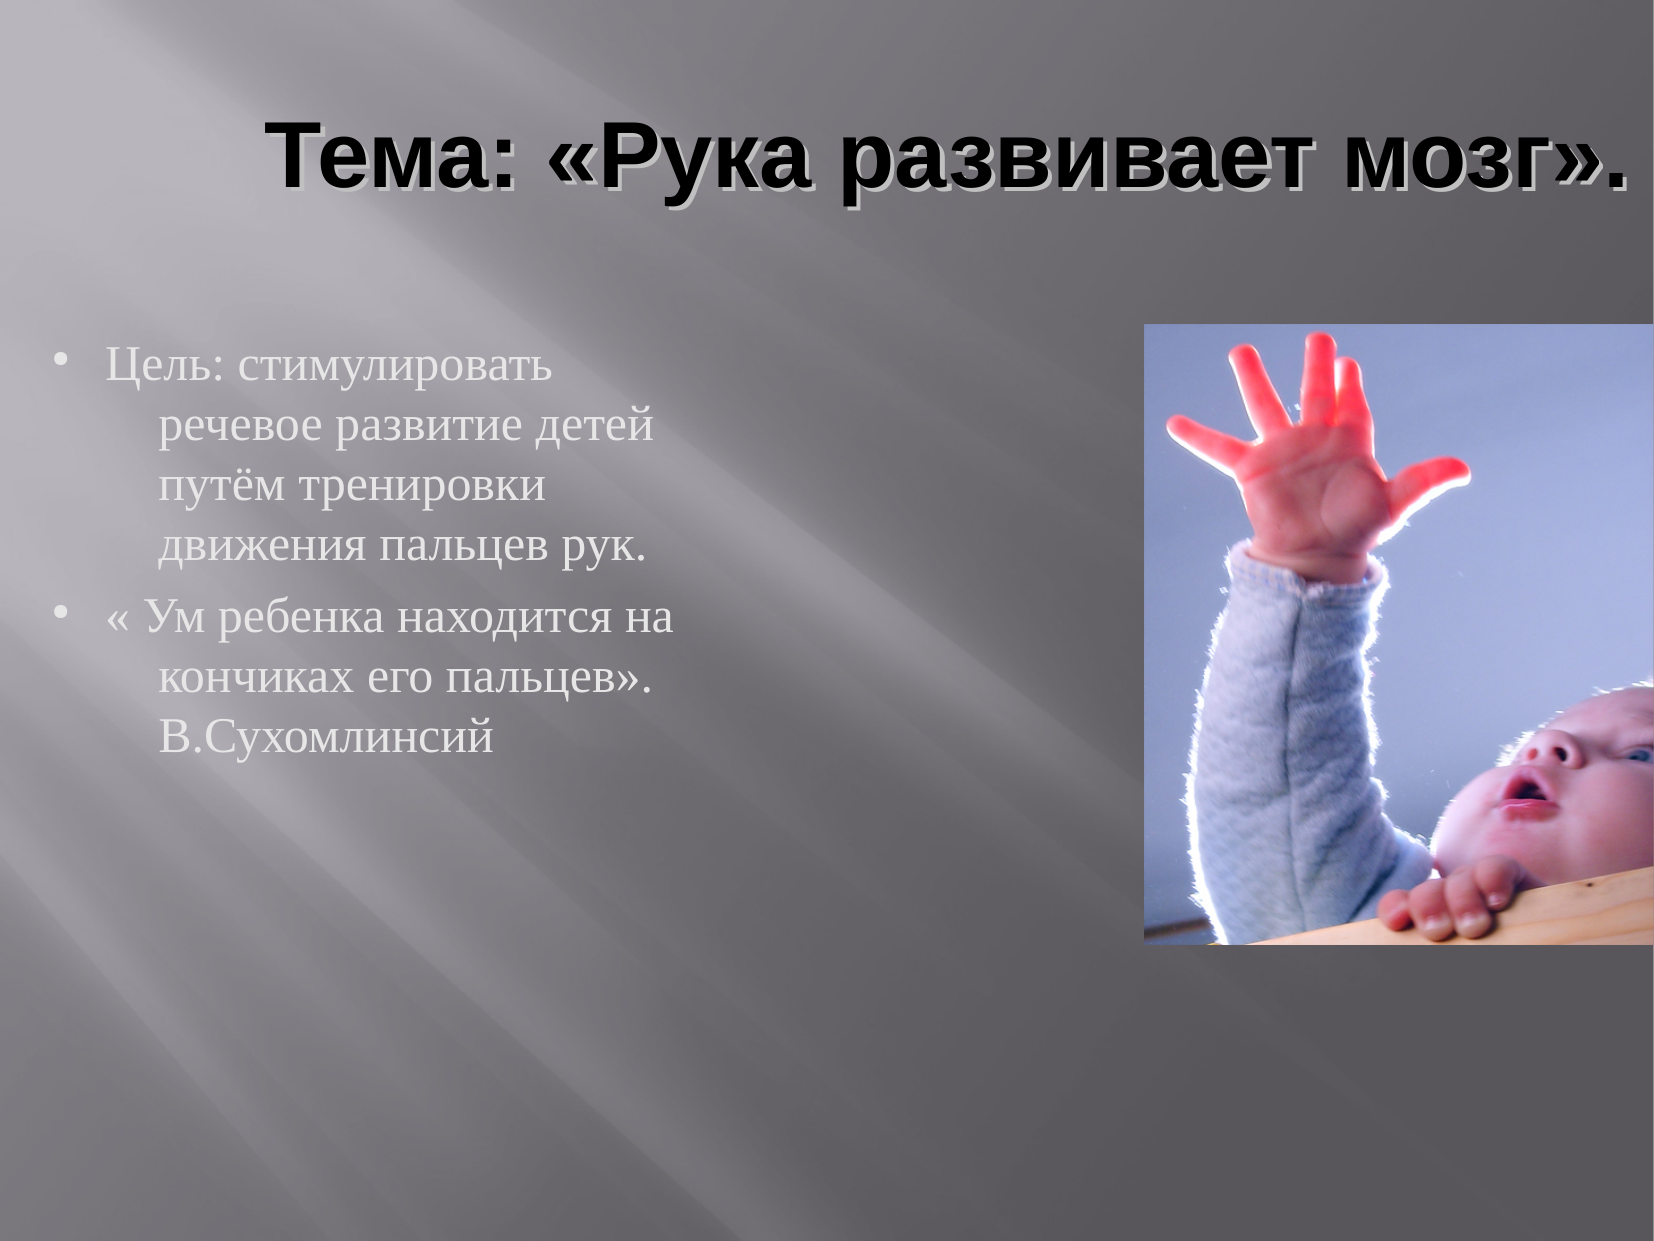

# Тема: «Рука развивает мозг».
Цель: стимулировать речевое развитие детей путём тренировки движения пальцев рук.
« Ум ребенка находится на кончиках его пальцев». В.Сухомлинсий